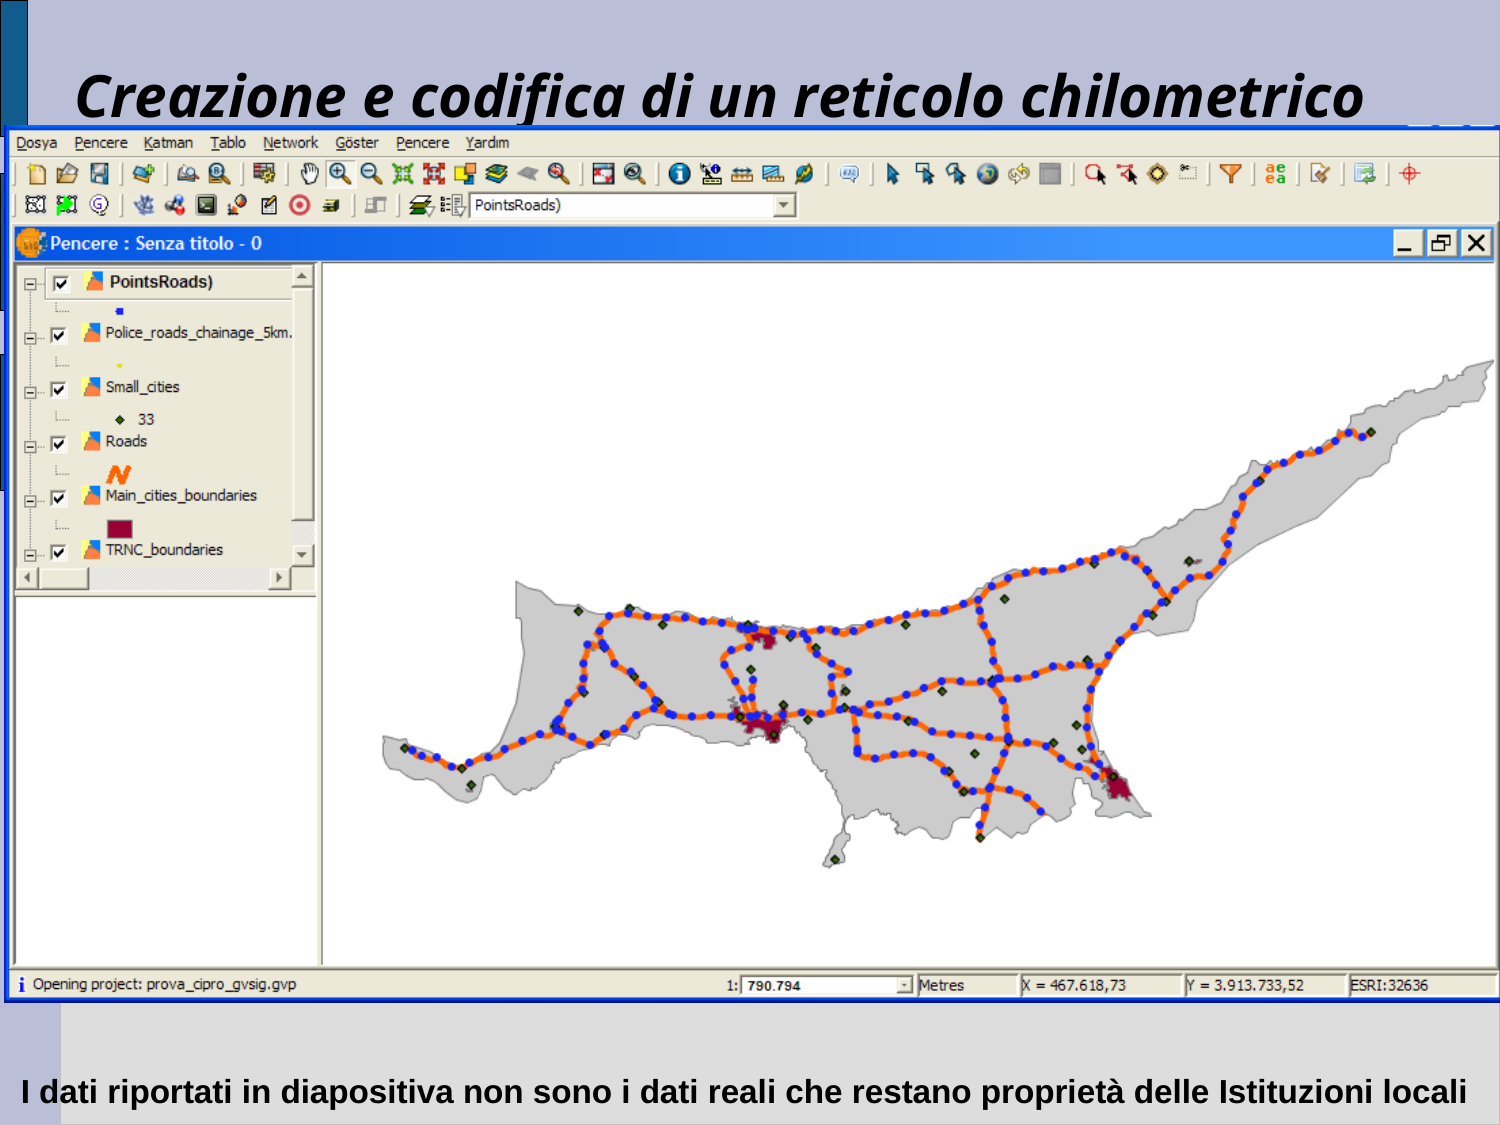

Creazione e codifica di un reticolo chilometrico
I dati riportati in diapositiva non sono i dati reali che restano proprietà delle Istituzioni locali